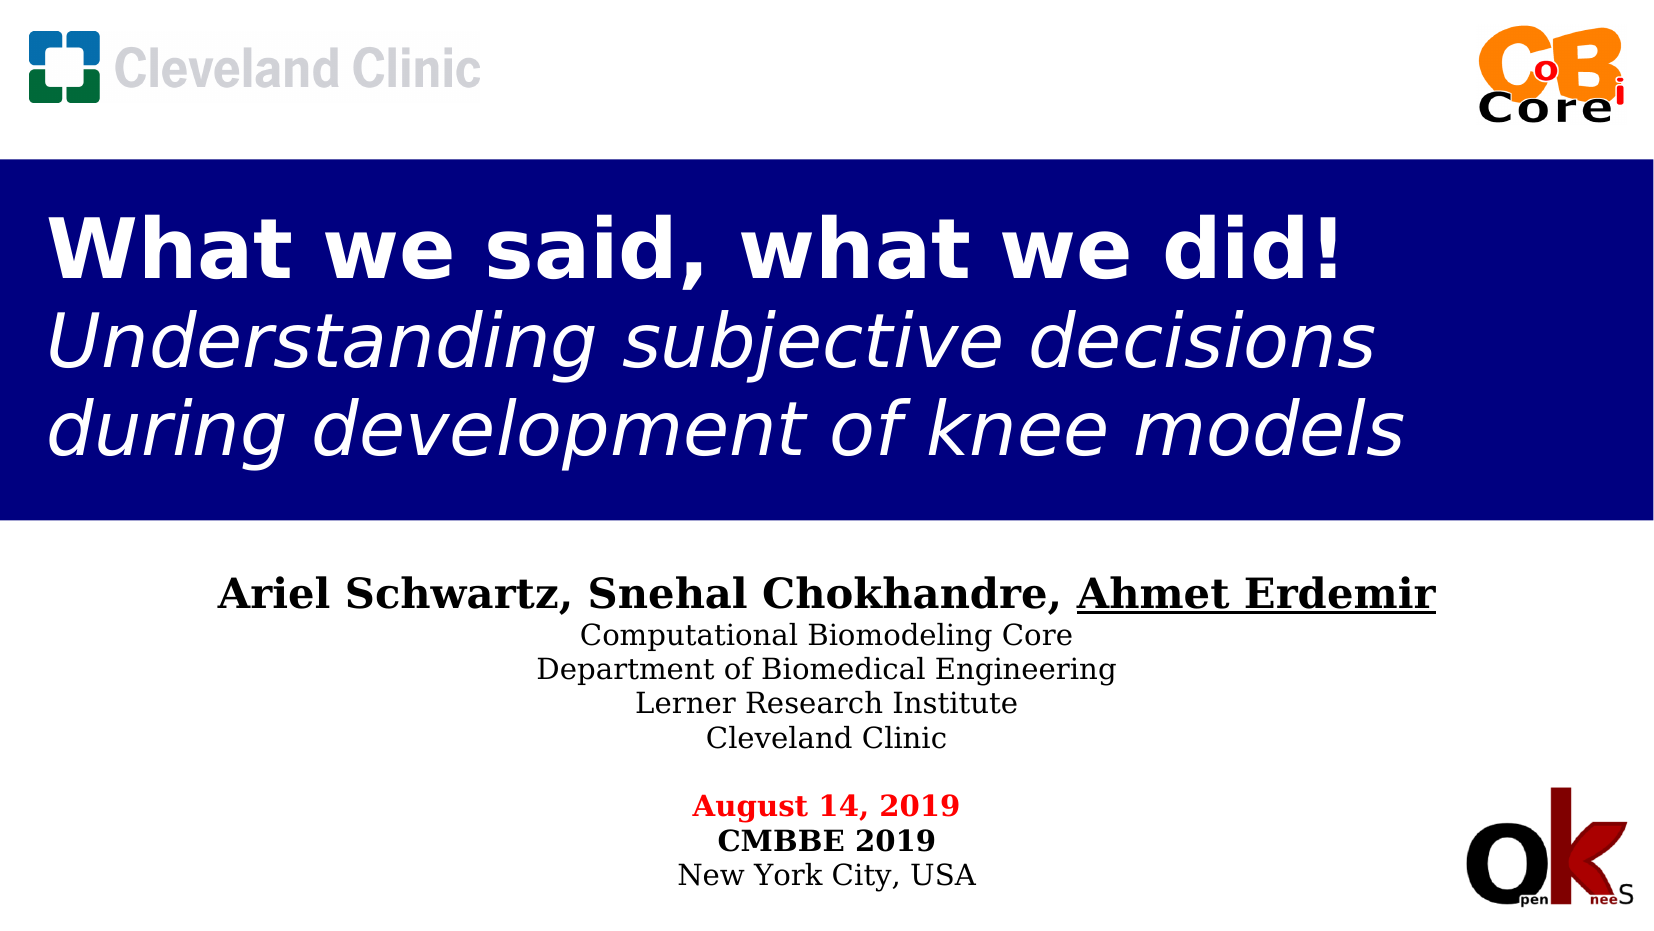

What we said, what we did!
Understanding subjective decisions
during development of knee models
Ariel Schwartz, Snehal Chokhandre, Ahmet Erdemir
Computational Biomodeling Core
Department of Biomedical Engineering
Lerner Research Institute
Cleveland Clinic
August 14, 2019
CMBBE 2019
New York City, USA